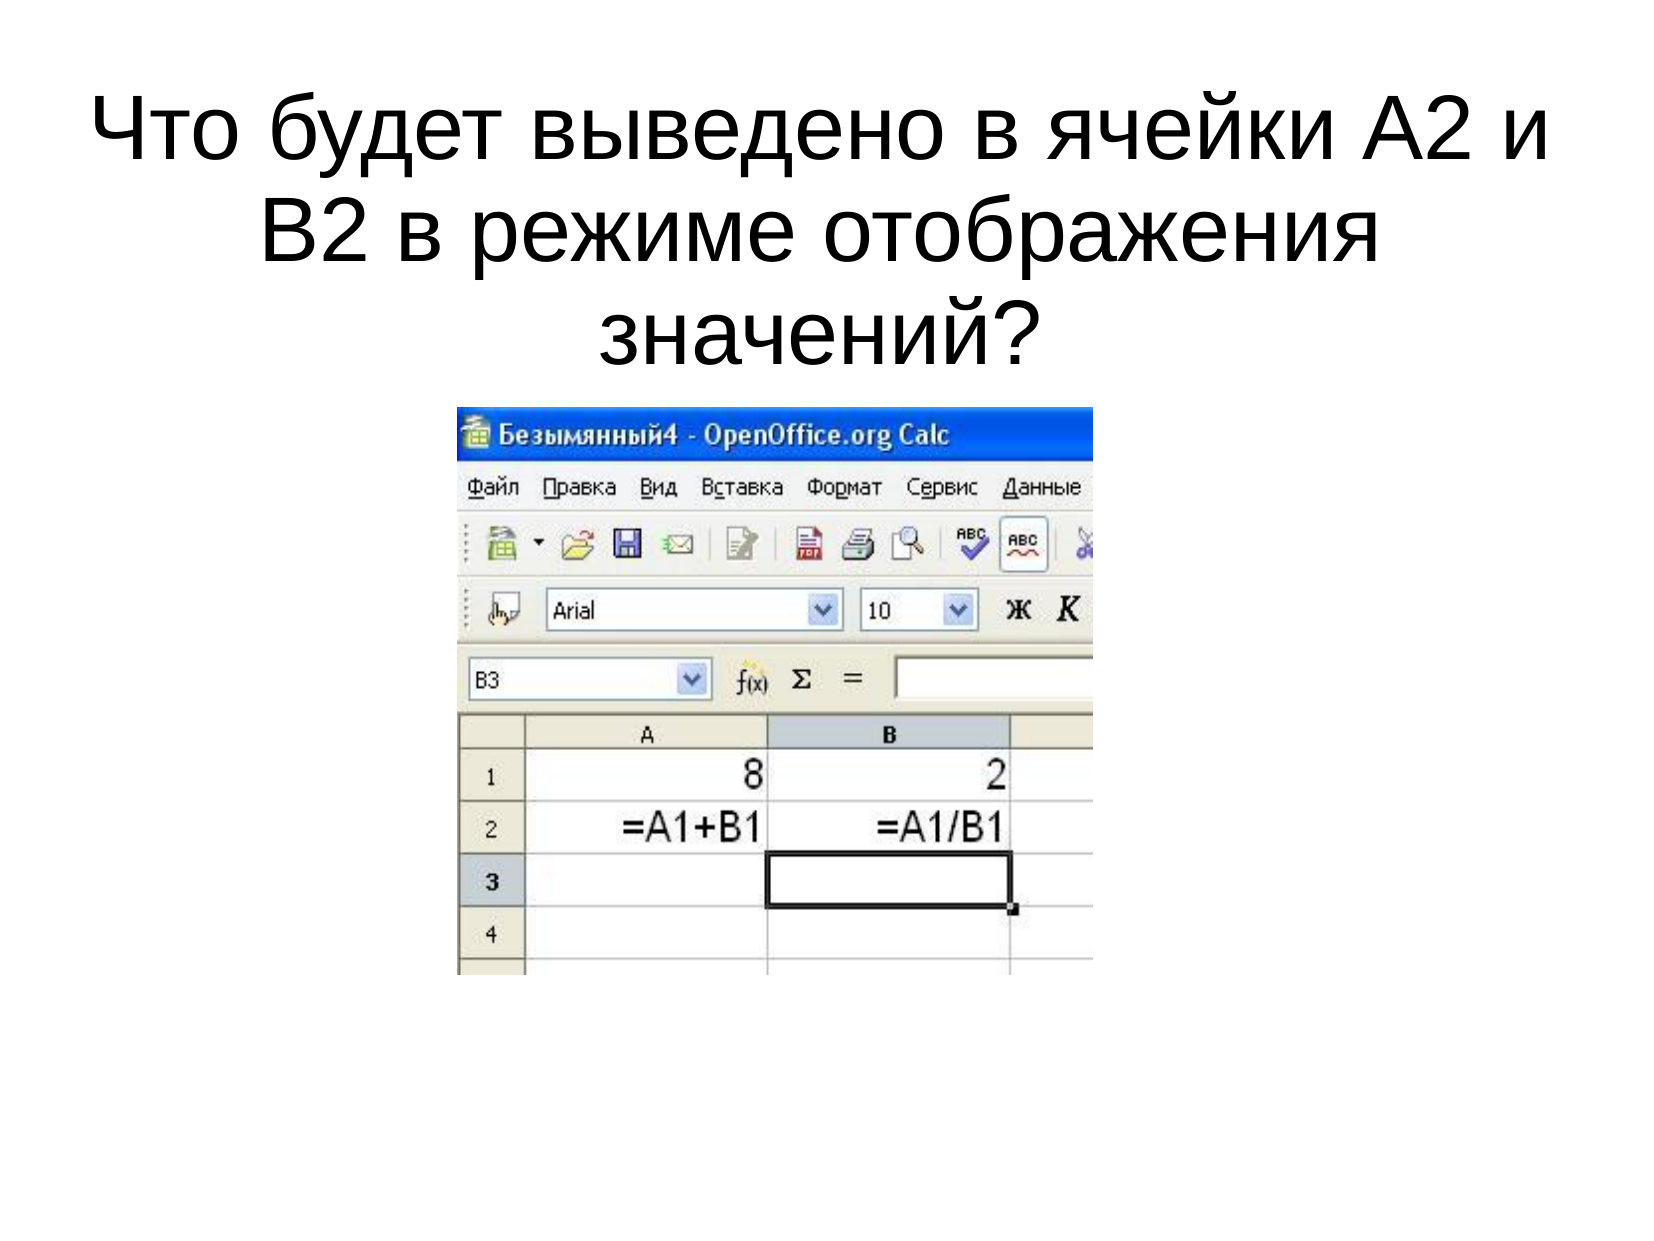

# Что будет выведено в ячейки А2 и В2 в режиме отображения значений?